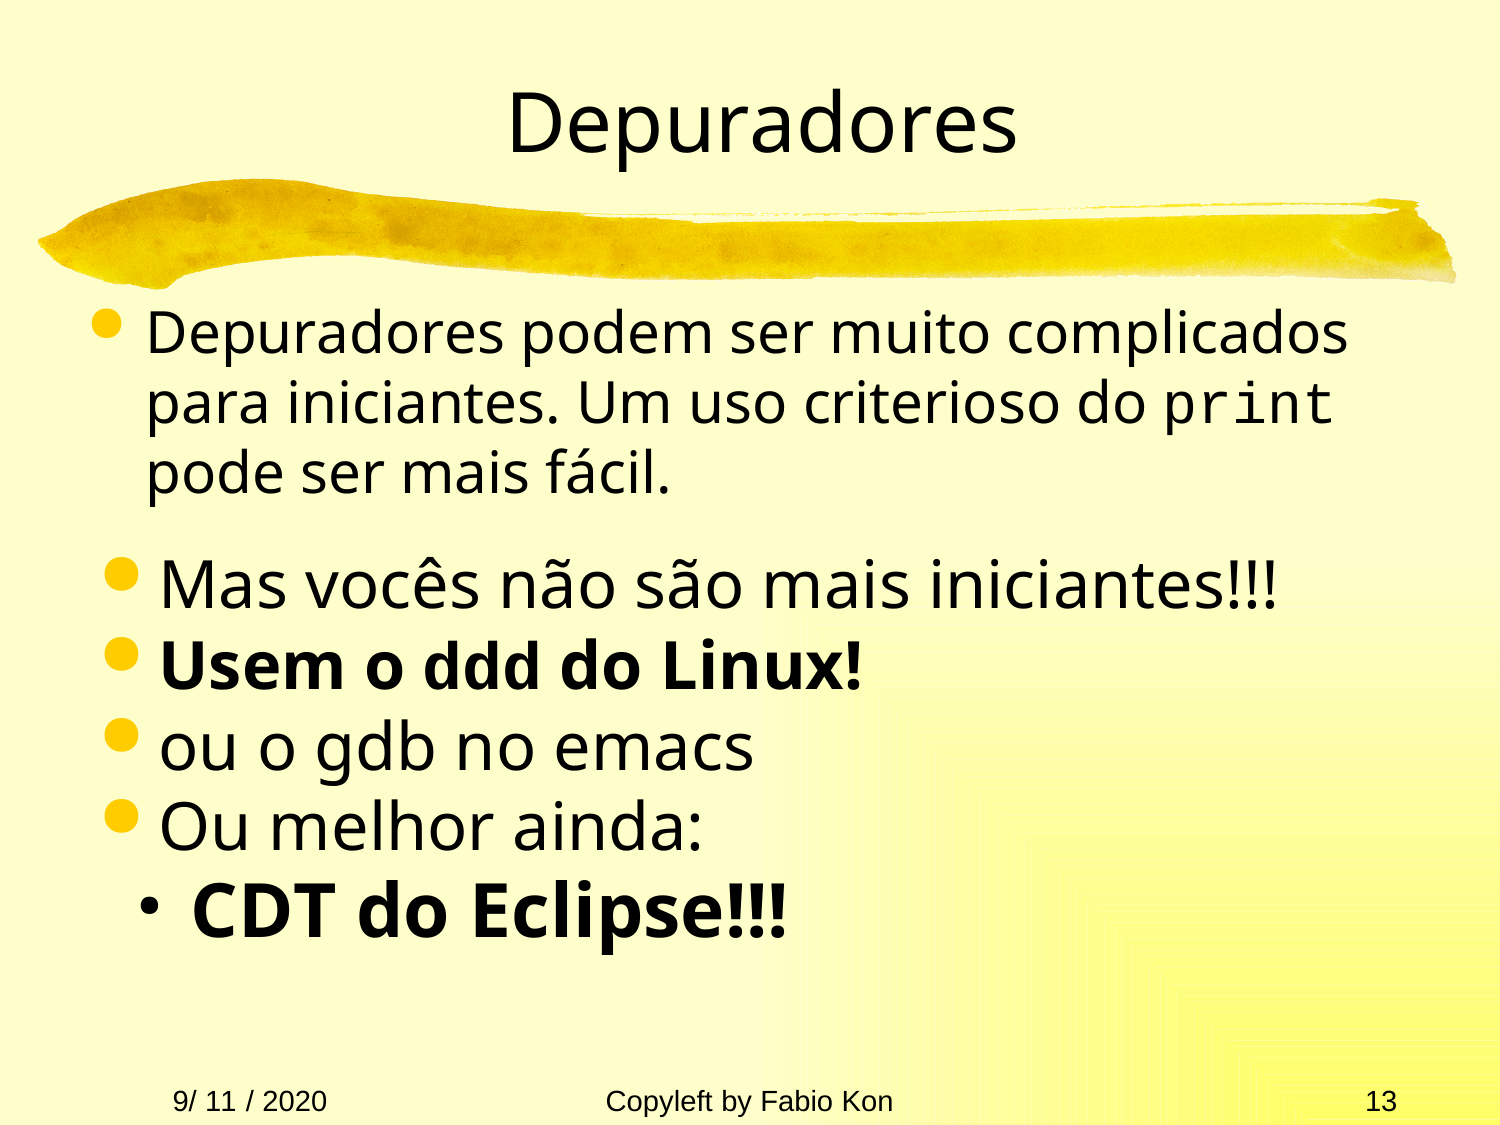

# Depuradores
Depuradores podem ser muito complicados para iniciantes. Um uso criterioso do print pode ser mais fácil.
Mas vocês não são mais iniciantes!!!
Usem o ddd do Linux!
ou o gdb no emacs
Ou melhor ainda:
 CDT do Eclipse!!!
ECOOP'99 OOOSW
13